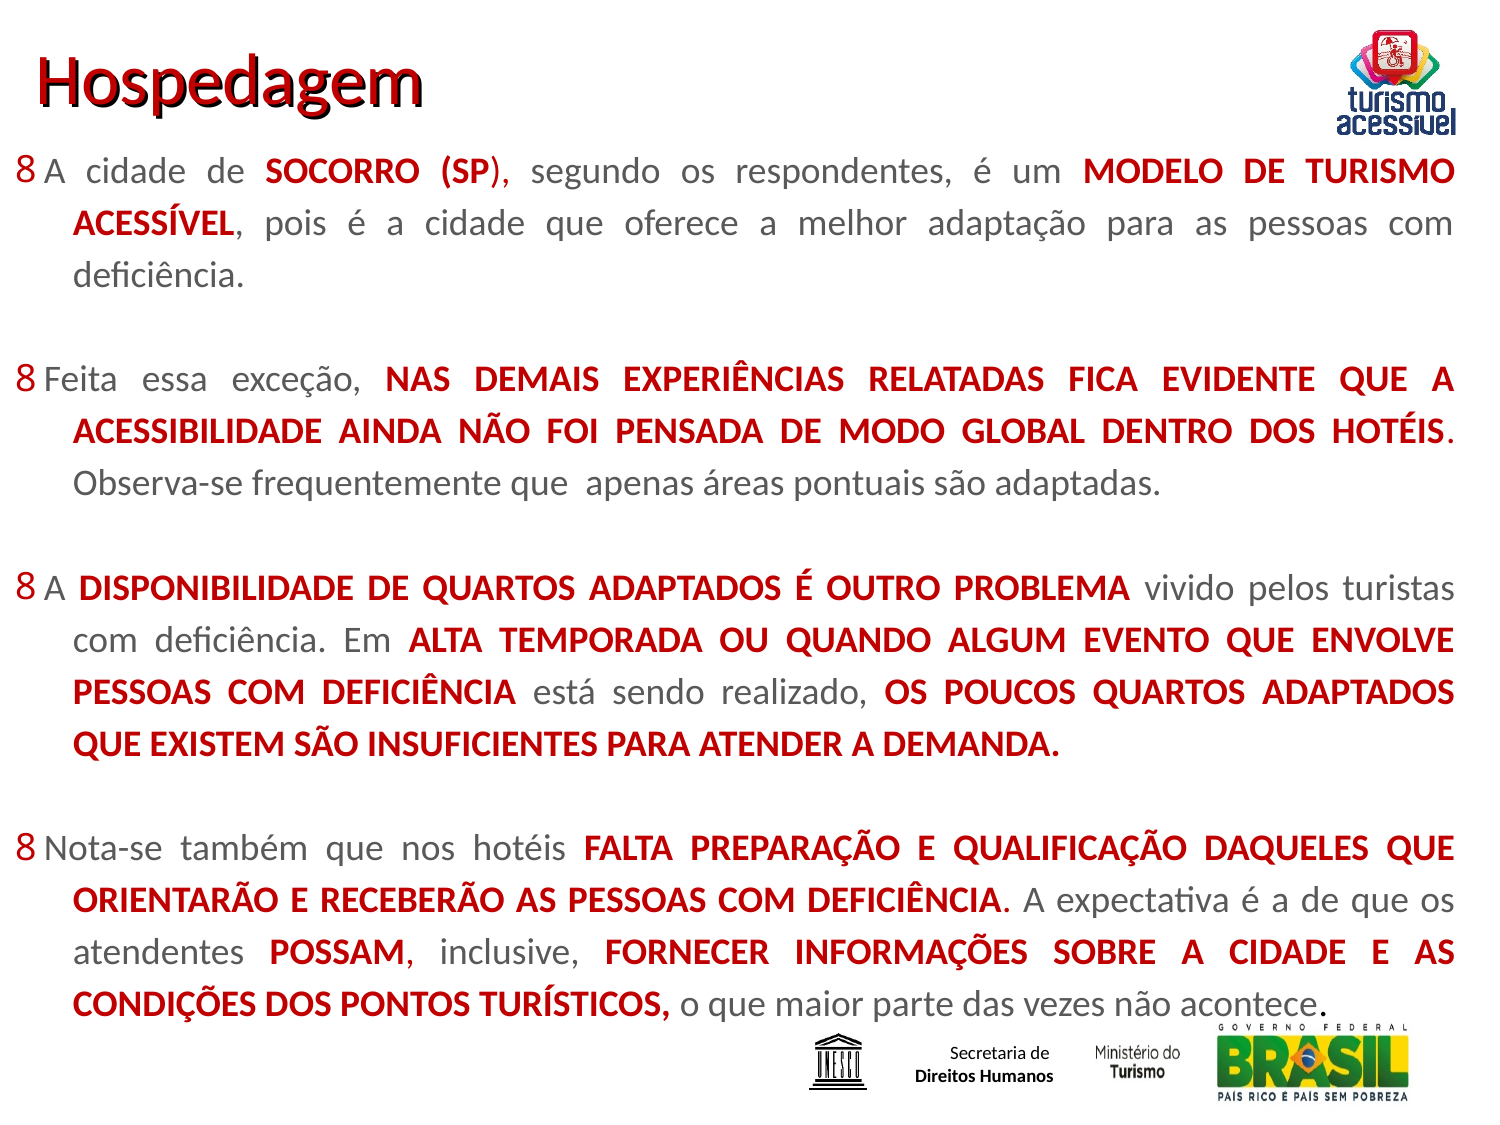

Hospedagem
A cidade de Socorro (SP), segundo os respondentes, é um modelo de turismo acessível, pois é a cidade que oferece a melhor adaptação para as pessoas com deficiência.
Feita essa exceção, nas demais experiências relatadas fica evidente que a acessibilidade ainda não foi pensada de modo global dentro dos hotéis. Observa-se frequentemente que apenas áreas pontuais são adaptadas.
A disponibilidade de quartos adaptados é outro problema vivido pelos turistas com deficiência. Em alta temporada ou quando algum evento que envolve pessoas com deficiência está sendo realizado, os poucos quartos adaptados que existem são insuficientes para atender a demanda.
Nota-se também que nos hotéis falta preparação e qualificação daqueles que orientarão e receberão as pessoas com deficiência. A expectativa é a de que os atendentes possam, inclusive, fornecer informações sobre a cidade e as condições dos pontos turísticos, o que maior parte das vezes não acontece.